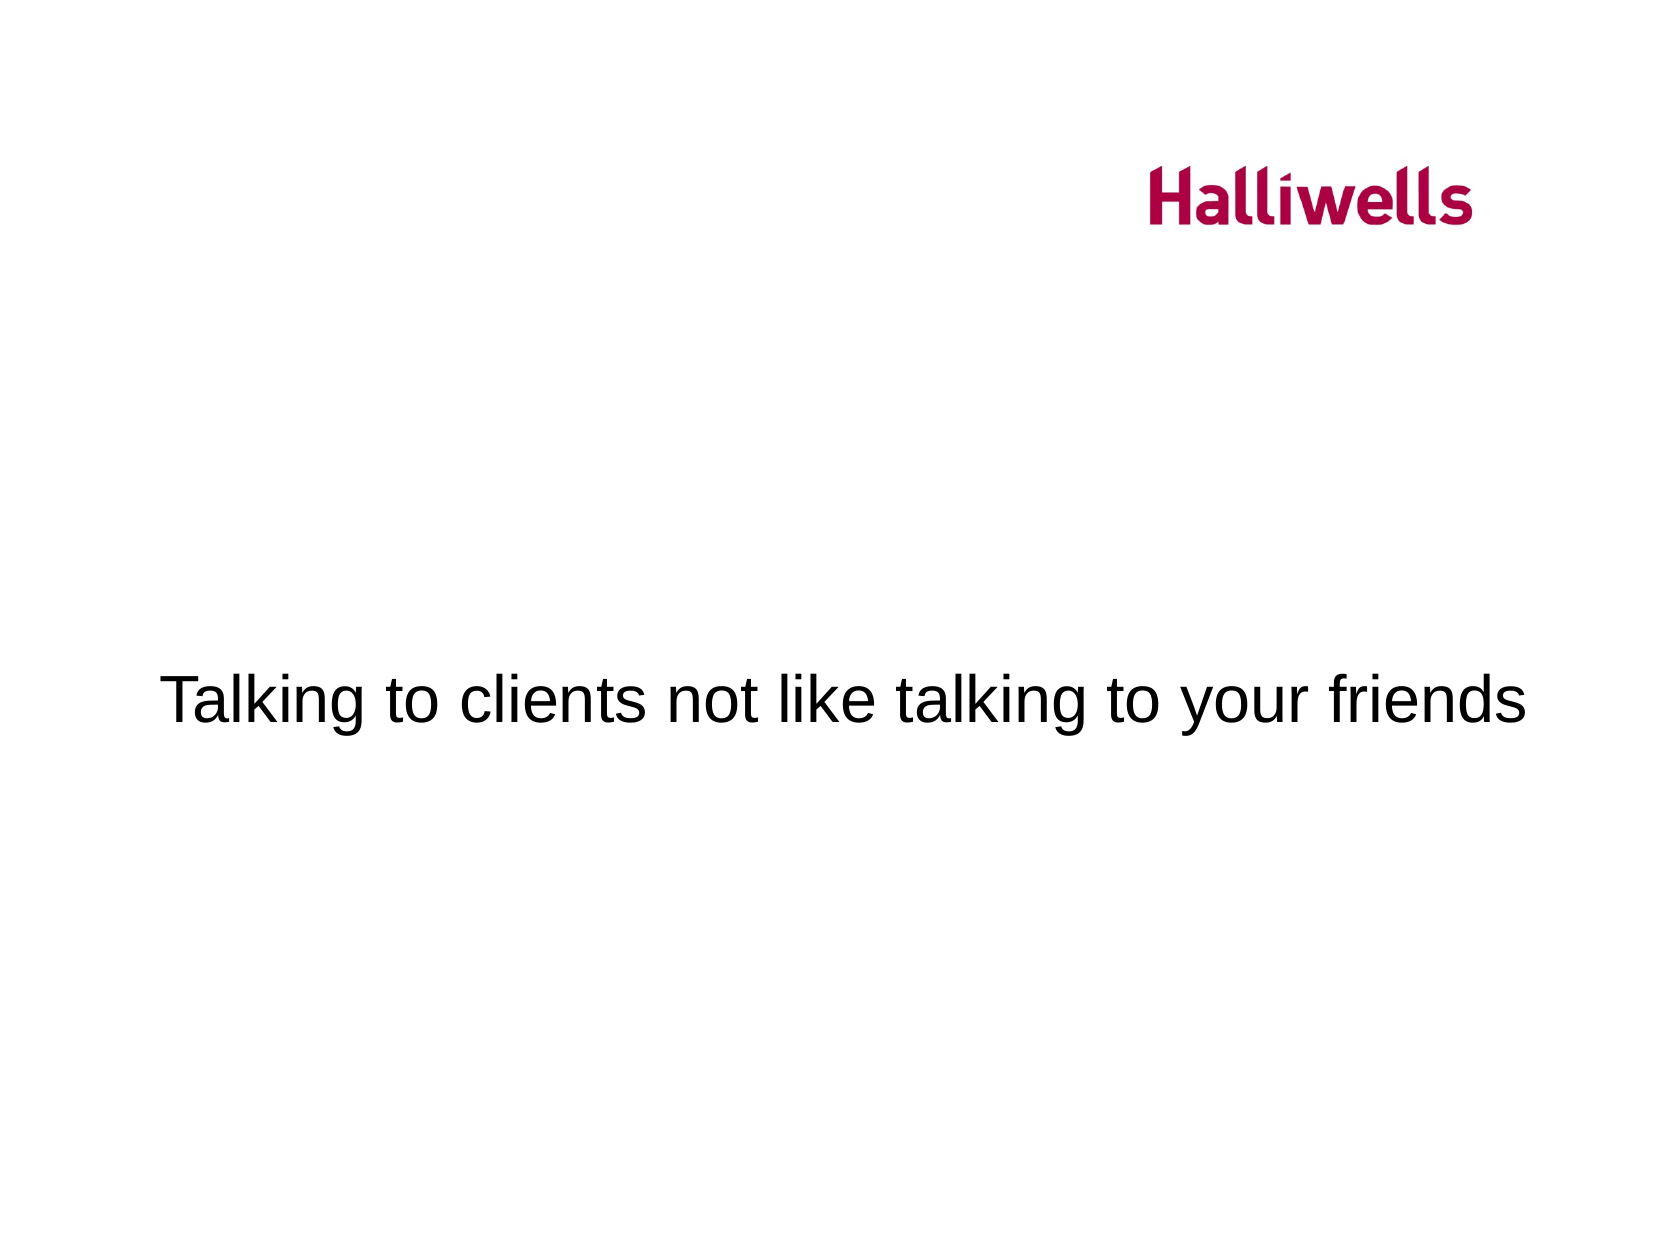

#
Talking to clients not like talking to your friends